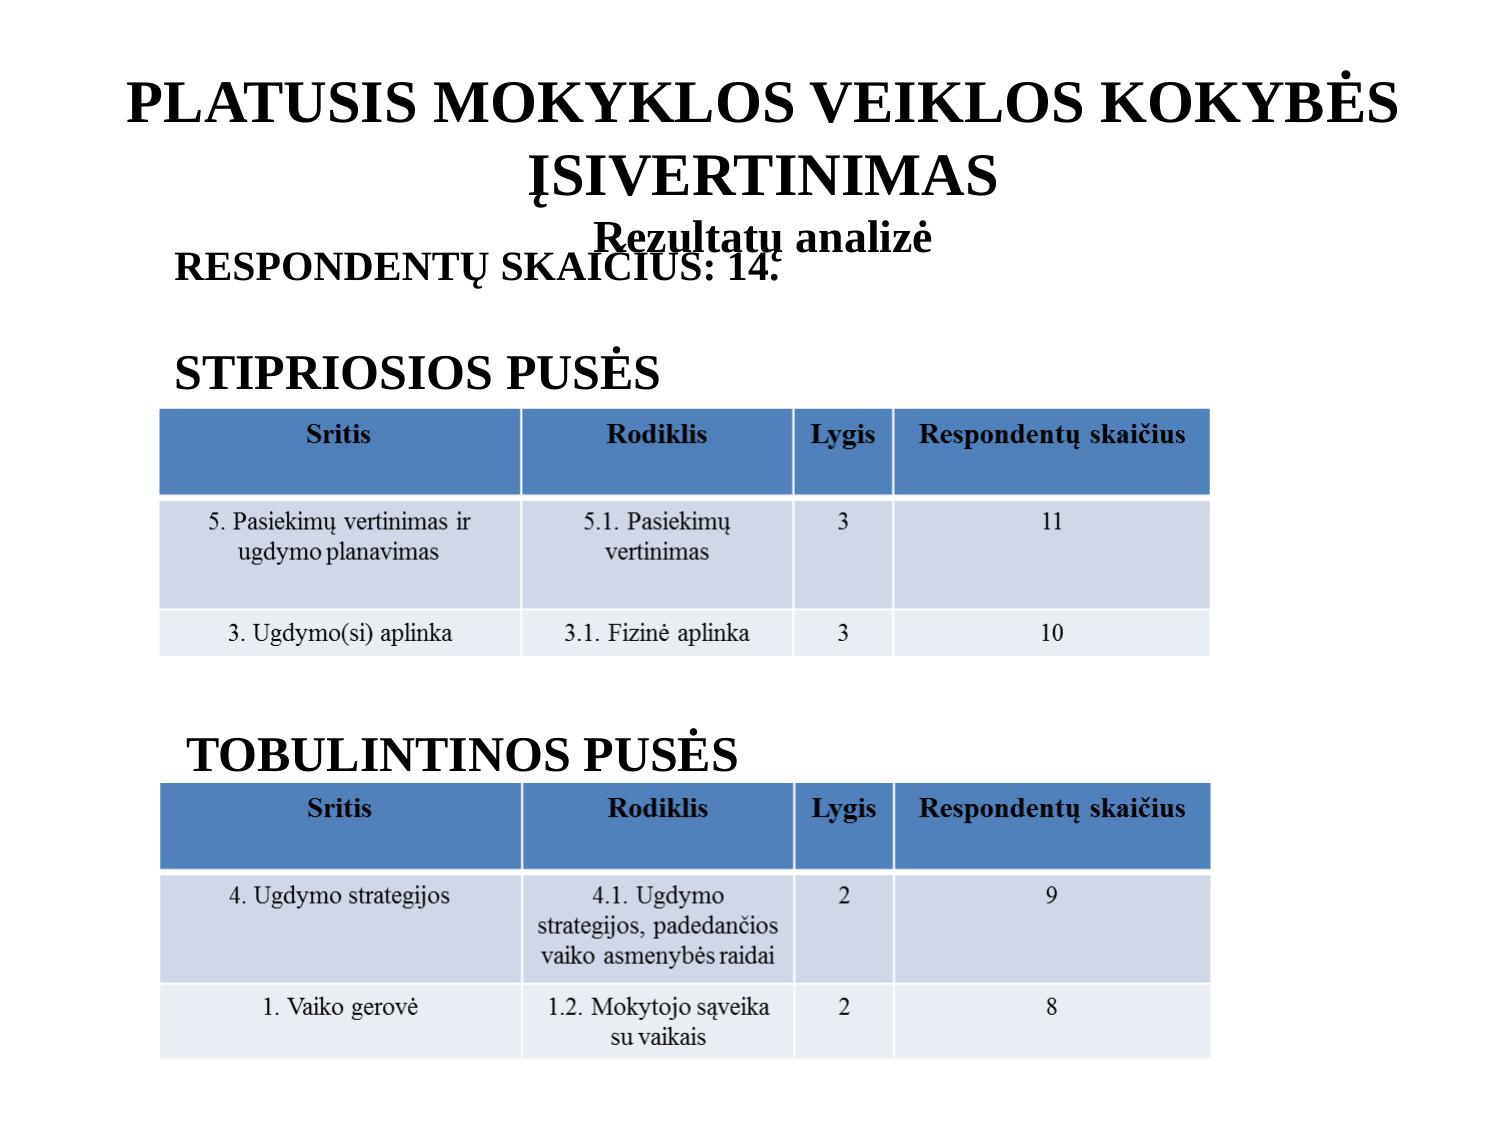

# PLATUSIS MOKYKLOS VEIKLOS KOKYBĖS ĮSIVERTINIMAS Rezultatų analizė
RESPONDENTŲ SKAIČIUS: 14.
STIPRIOSIOS PUSĖS
TOBULINTINOS PUSĖS